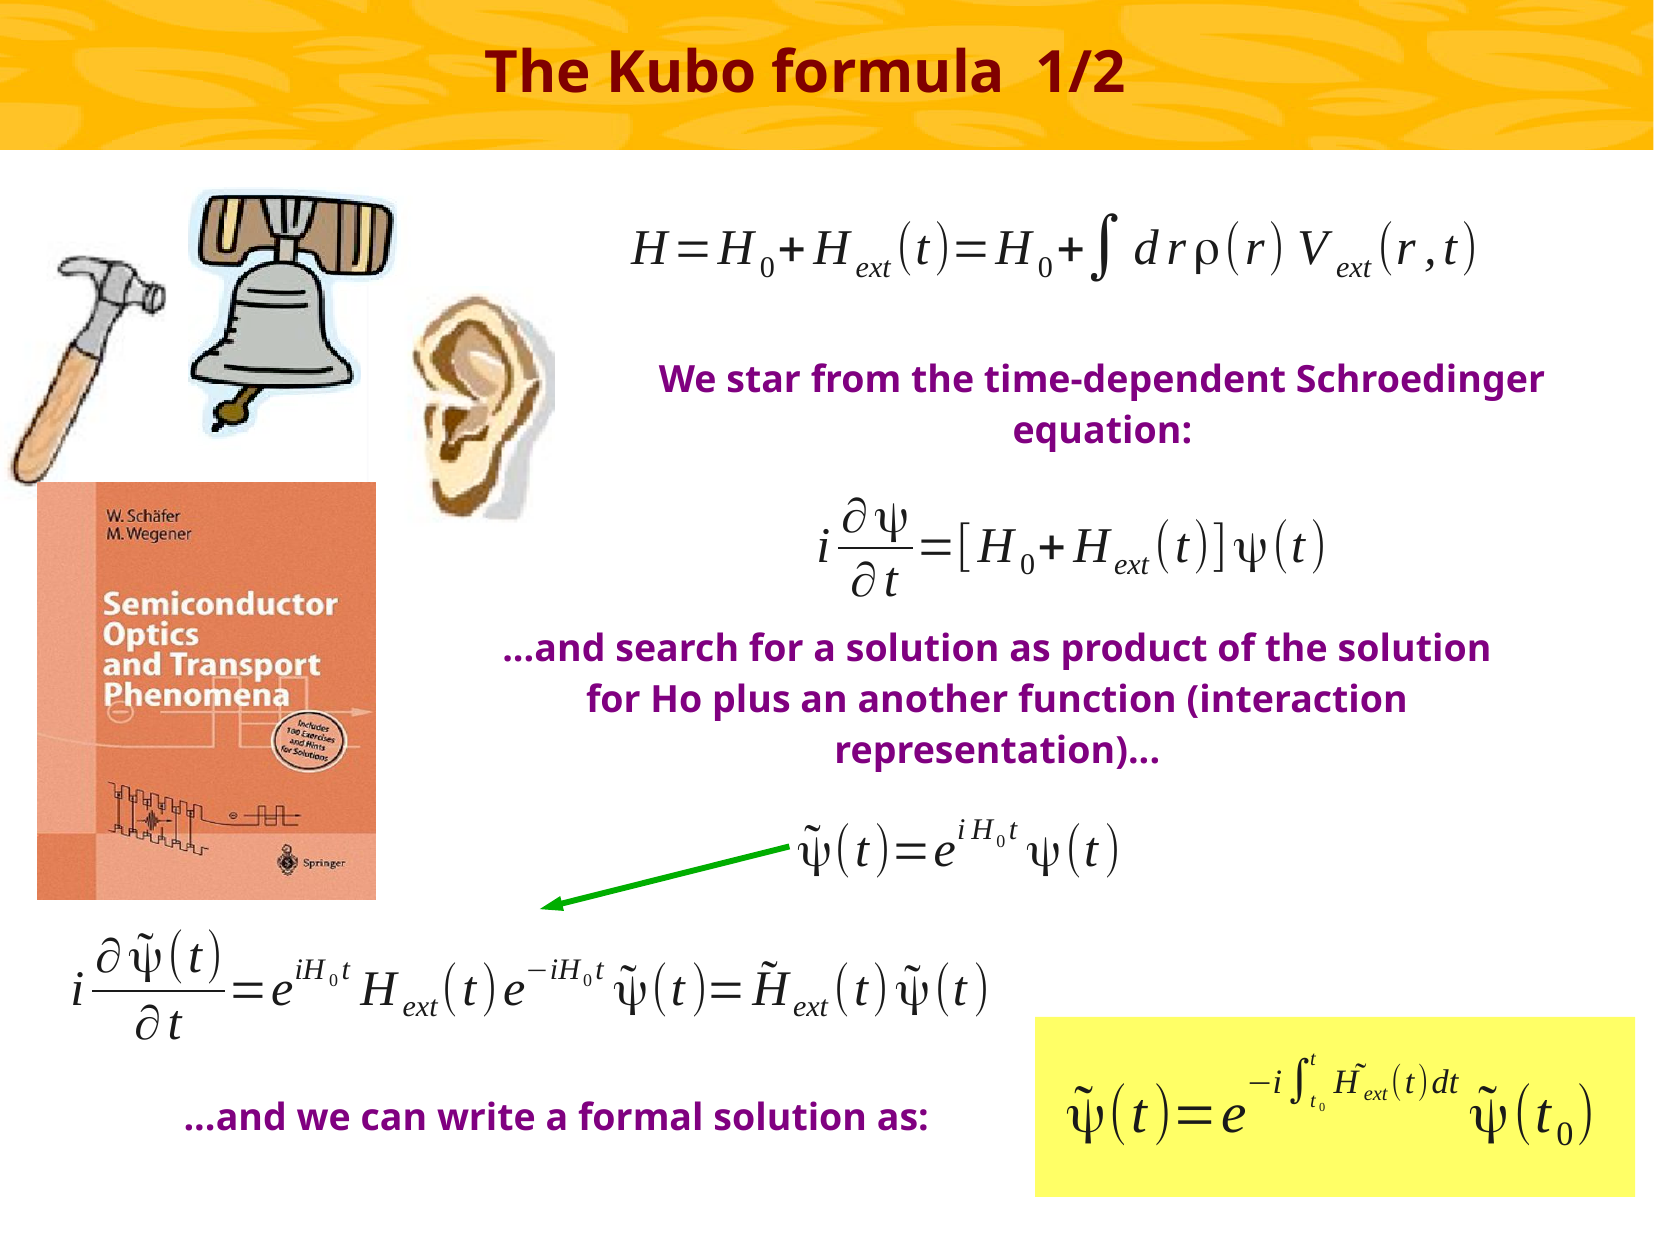

The Kubo formula 1/2
We star from the time-dependent Schroedinger equation:
...and search for a solution as product of the solution for Ho plus an another function (interaction representation)...
...and we can write a formal solution as: